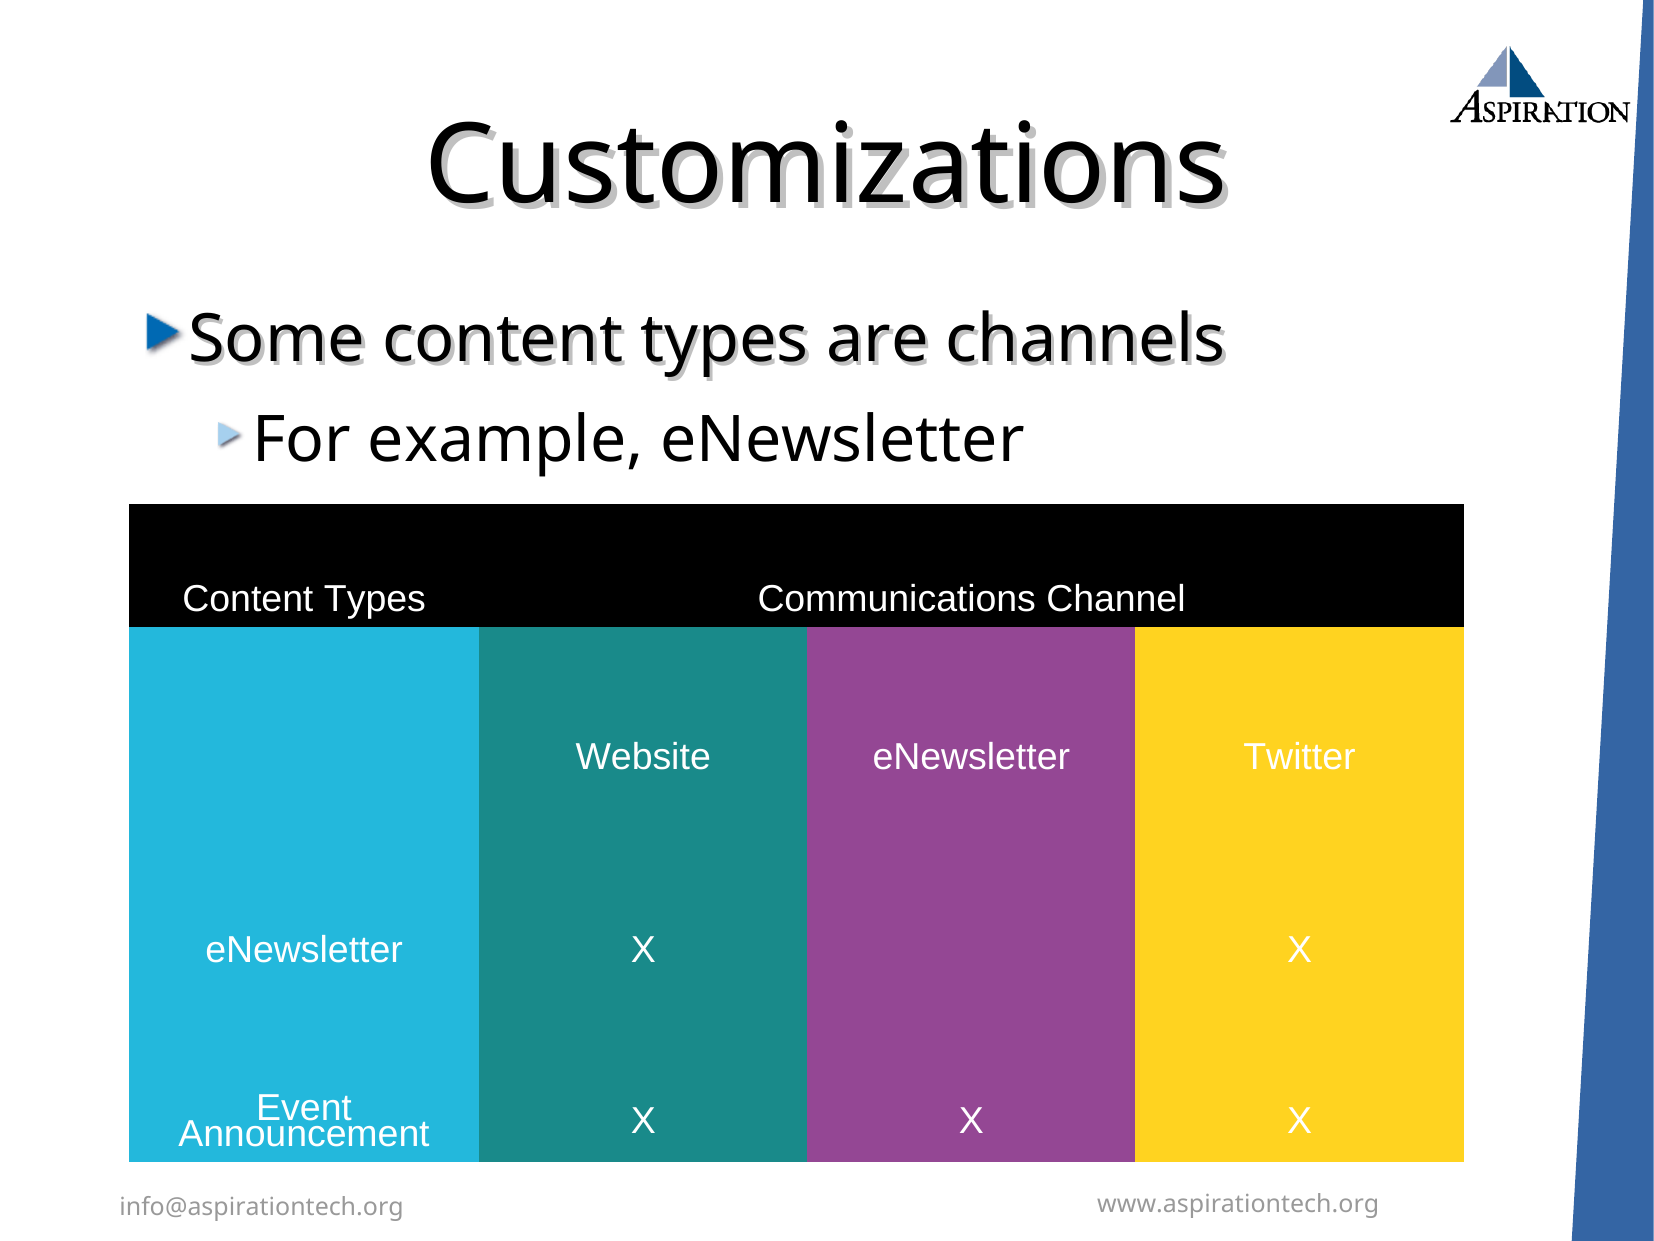

# Customizations
Some content types are channels
For example, eNewsletter
| Content Types | Communications Channel | | |
| --- | --- | --- | --- |
| | Website | eNewsletter | Twitter |
| eNewsletter | X | | X |
| Event Announcement | X | X | X |